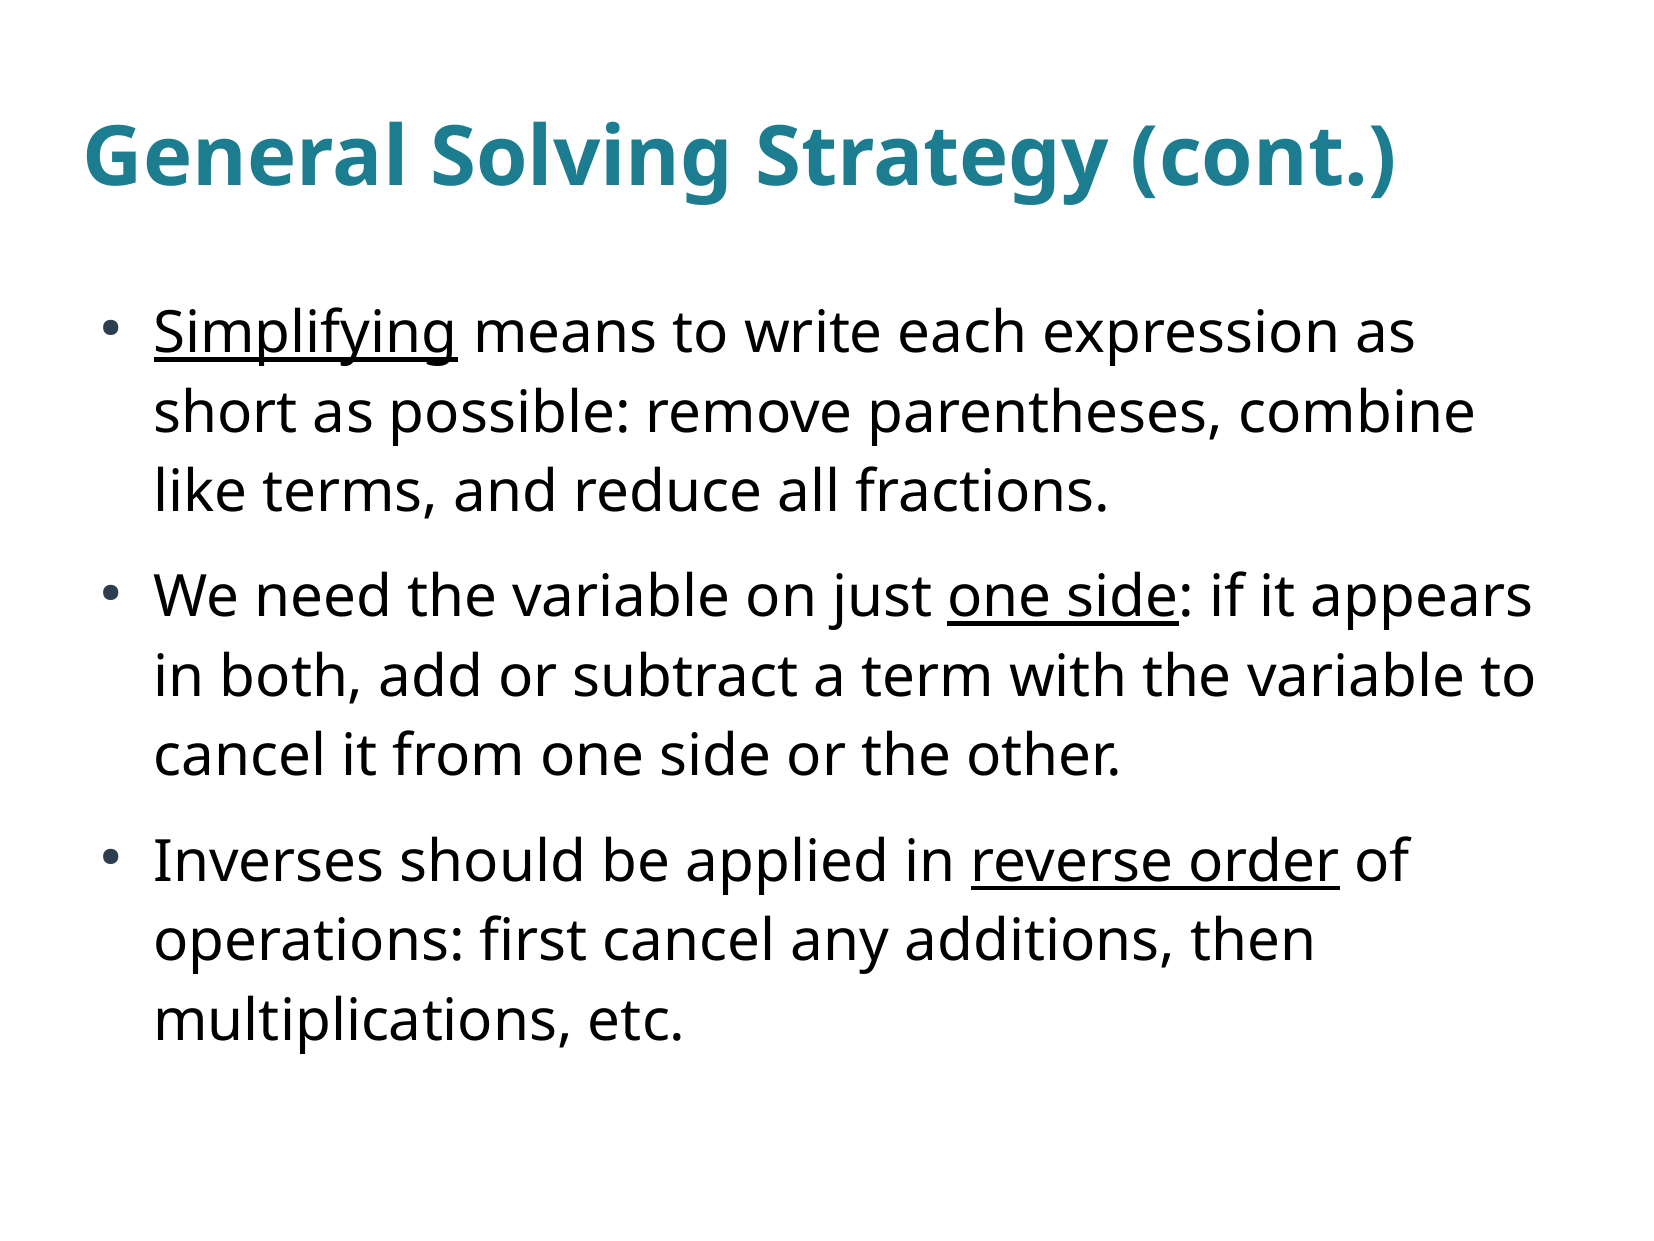

# General Solving Strategy (cont.)
Simplifying means to write each expression as short as possible: remove parentheses, combine like terms, and reduce all fractions.
We need the variable on just one side: if it appears in both, add or subtract a term with the variable to cancel it from one side or the other.
Inverses should be applied in reverse order of operations: first cancel any additions, then multiplications, etc.